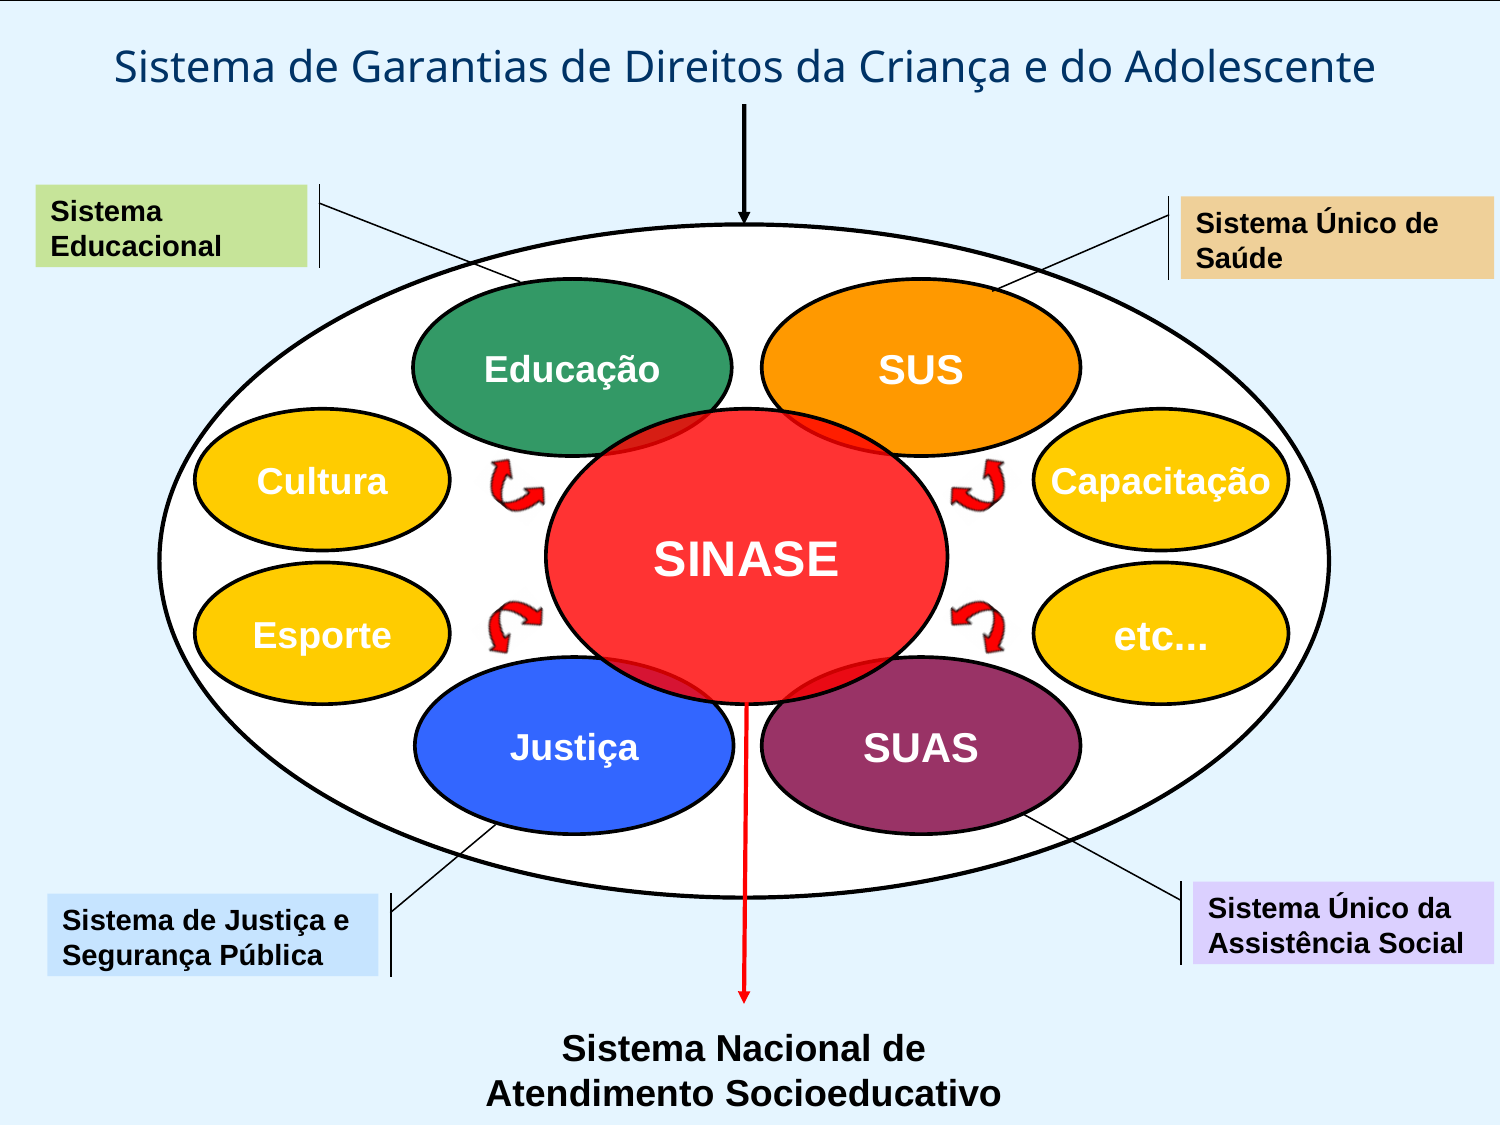

Sistema de Garantias de Direitos da Criança e do Adolescente
Sistema Educacional
Sistema Único de Saúde
Educação
SUS
Cultura
SINASE
Capacitação
Esporte
etc...
Justiça
SUAS
Sistema Único da Assistência Social
Sistema de Justiça e Segurança Pública
Sistema Nacional de
Atendimento Socioeducativo